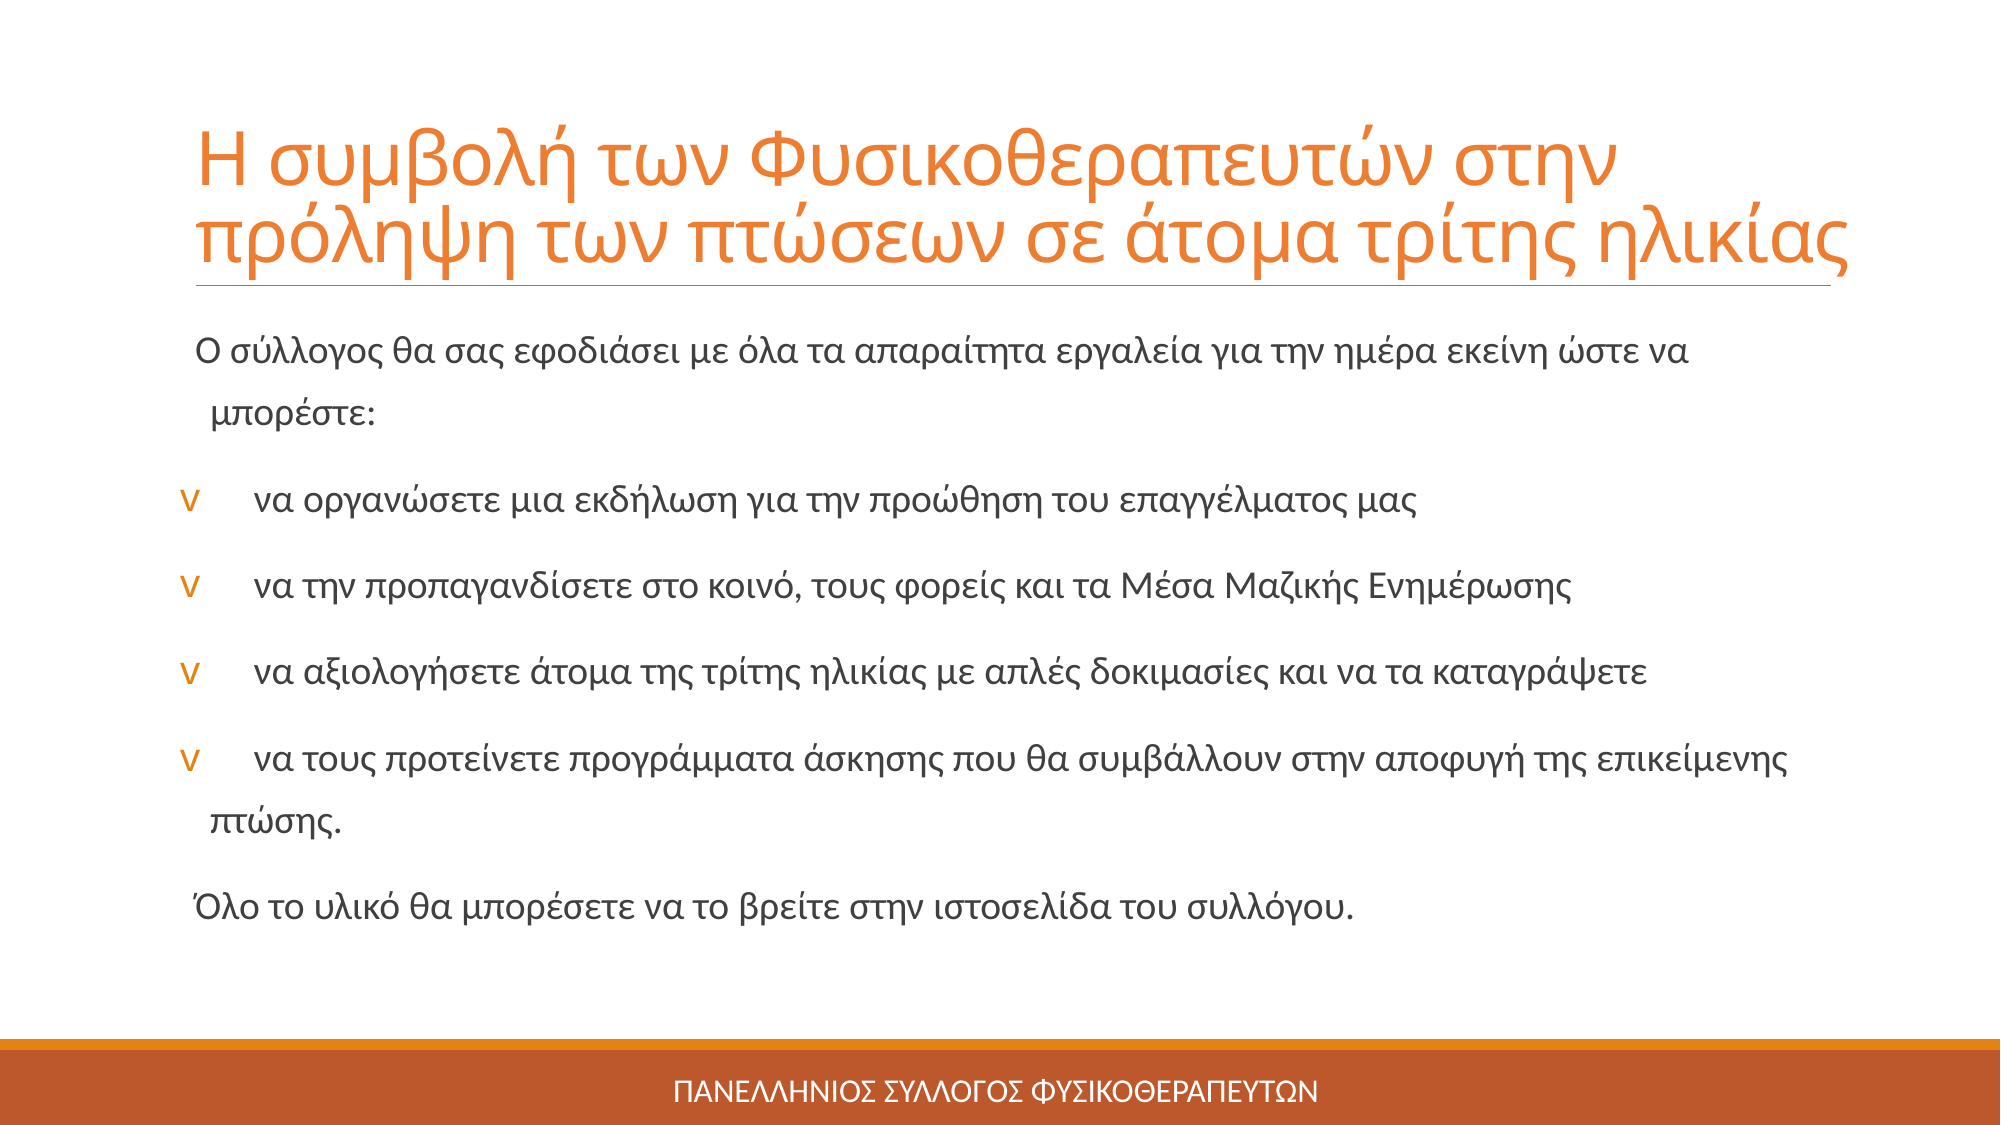

# Η συμβολή των Φυσικοθεραπευτών στην πρόληψη των πτώσεων σε άτομα τρίτης ηλικίας
Ο σύλλογος θα σας εφοδιάσει με όλα τα απαραίτητα εργαλεία για την ημέρα εκείνη ώστε να μπορέστε:
 να οργανώσετε μια εκδήλωση για την προώθηση του επαγγέλματος μας
 να την προπαγανδίσετε στο κοινό, τους φορείς και τα Μέσα Μαζικής Ενημέρωσης
 να αξιολογήσετε άτομα της τρίτης ηλικίας με απλές δοκιμασίες και να τα καταγράψετε
 να τους προτείνετε προγράμματα άσκησης που θα συμβάλλουν στην αποφυγή της επικείμενης πτώσης.
Όλο το υλικό θα μπορέσετε να το βρείτε στην ιστοσελίδα του συλλόγου.
ΠΑΝΕΛΛΗΝΙΟΣ ΣΥΛΛΟΓΟΣ ΦΥΣΙΚΟΘΕΡΑΠΕΥΤΩΝ